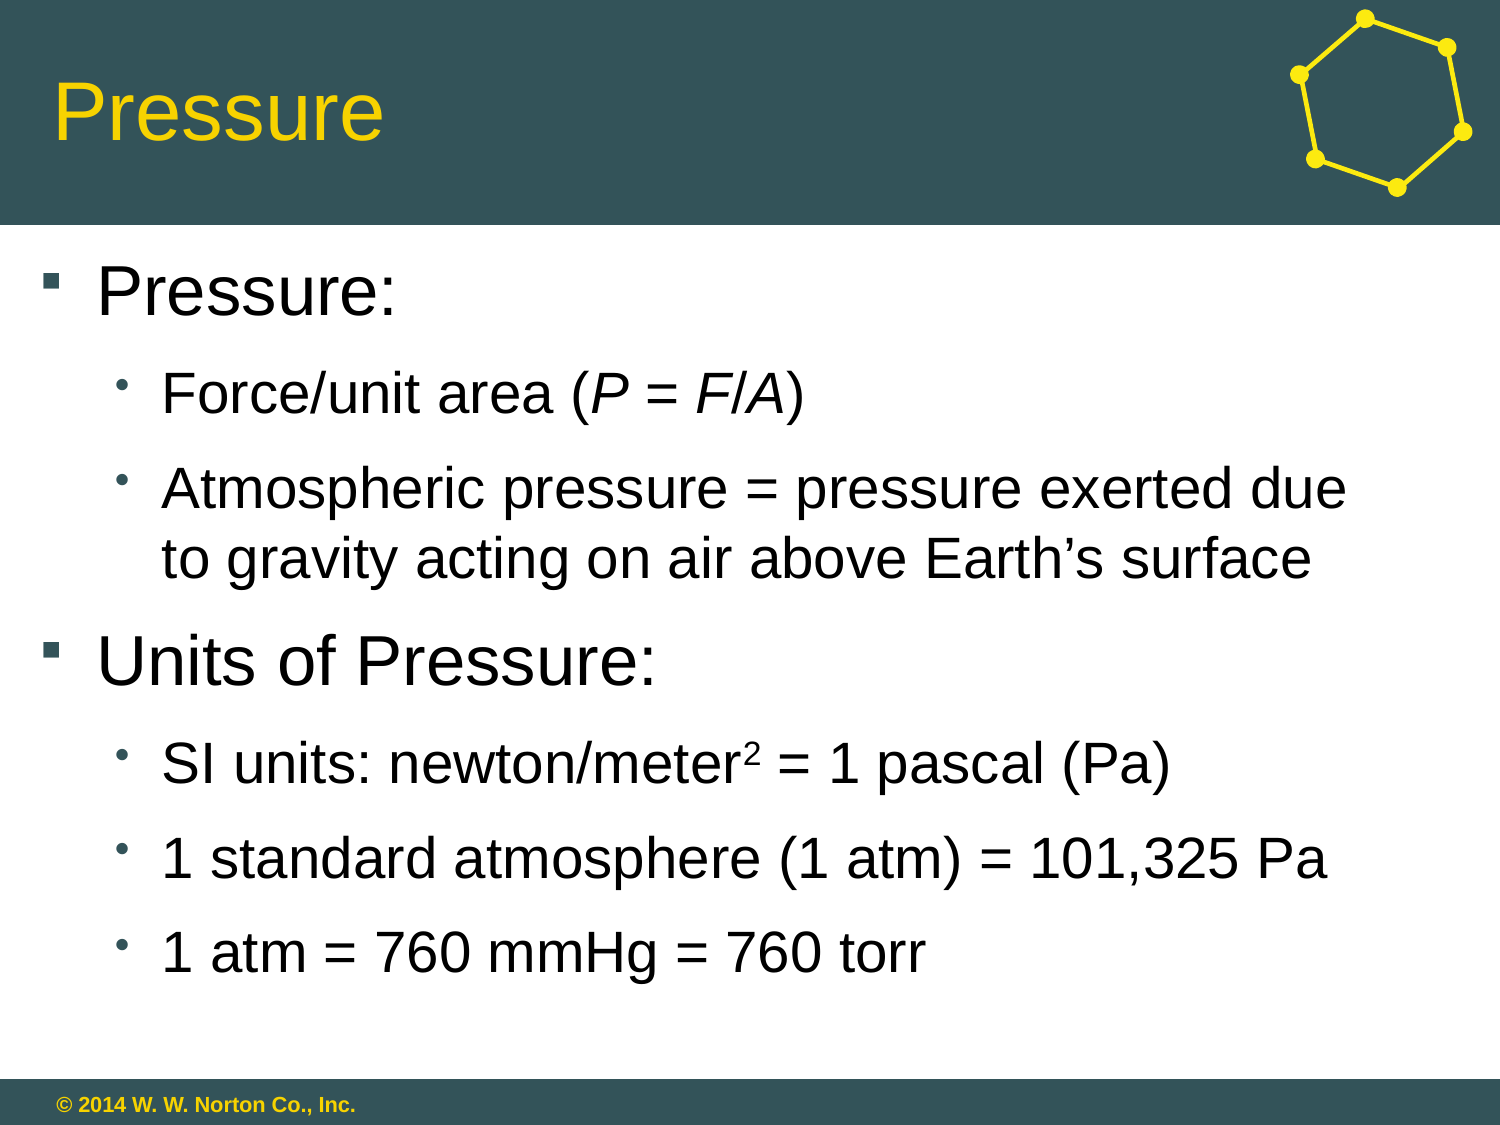

# Pressure
Pressure:
Force/unit area (P = F/A)
Atmospheric pressure = pressure exerted due to gravity acting on air above Earth’s surface
Units of Pressure:
SI units: newton/meter2 = 1 pascal (Pa)
1 standard atmosphere (1 atm) = 101,325 Pa
1 atm = 760 mmHg = 760 torr